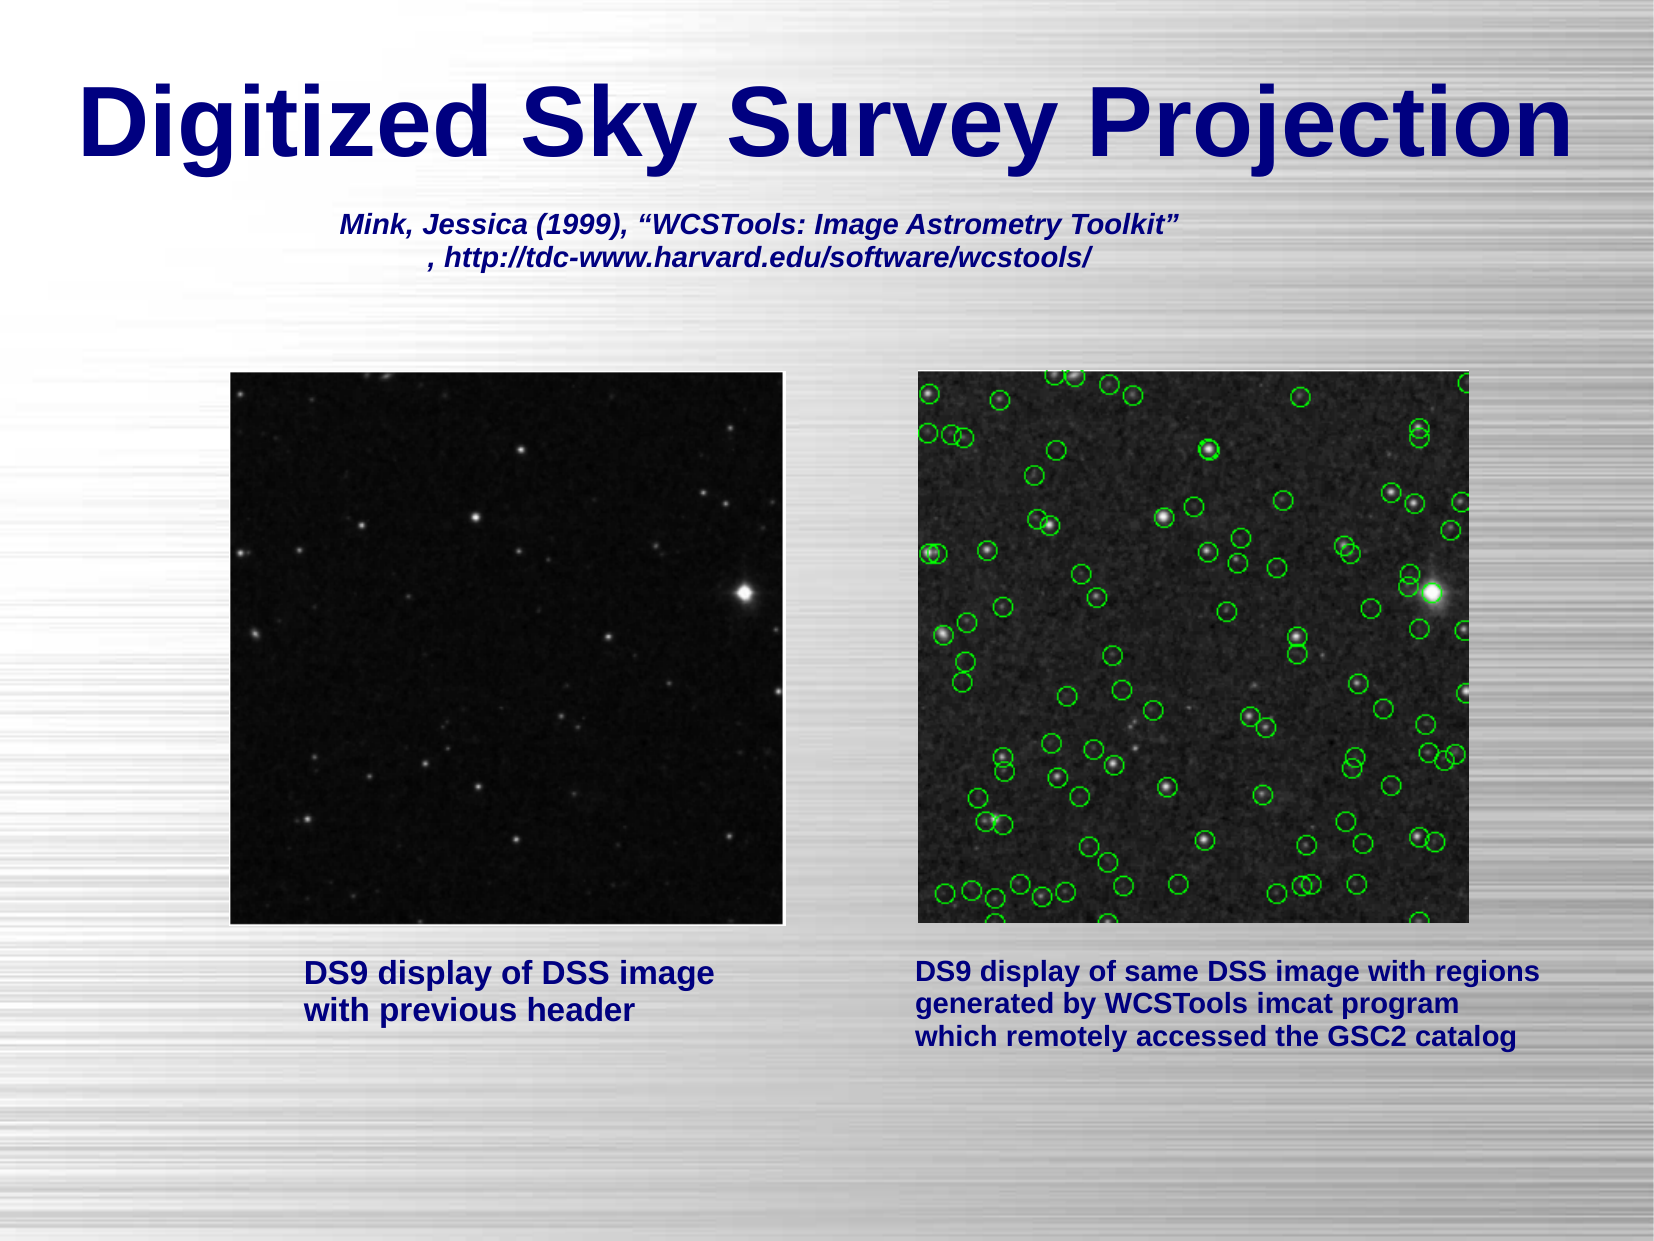

Digitized Sky Survey Projection
Mink, Jessica (1999), “WCSTools: Image Astrometry Toolkit”
, http://tdc-www.harvard.edu/software/wcstools/
DS9 display of DSS image
with previous header
DS9 display of same DSS image with regions
generated by WCSTools imcat program
which remotely accessed the GSC2 catalog